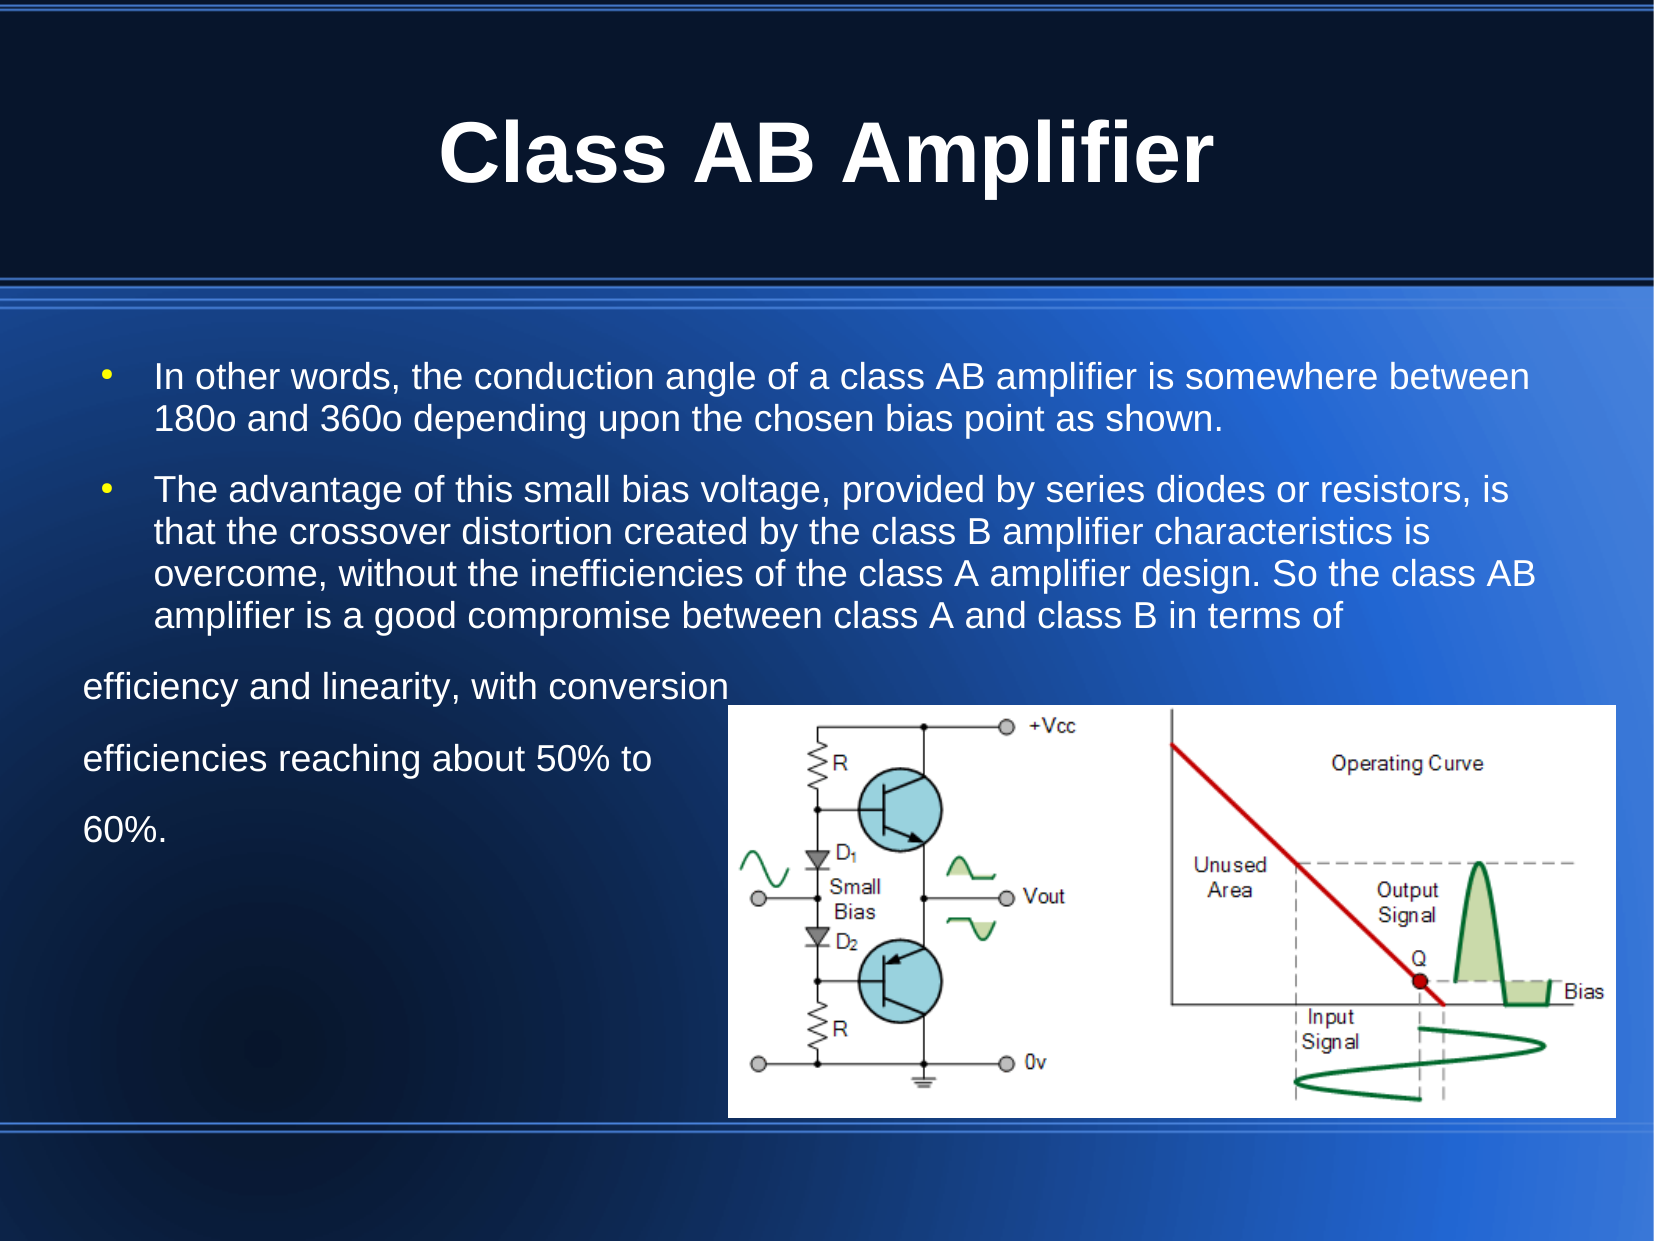

# Class AB Amplifier
In other words, the conduction angle of a class AB amplifier is somewhere between 180o and 360o depending upon the chosen bias point as shown.
The advantage of this small bias voltage, provided by series diodes or resistors, is that the crossover distortion created by the class B amplifier characteristics is overcome, without the inefficiencies of the class A amplifier design. So the class AB amplifier is a good compromise between class A and class B in terms of
efficiency and linearity, with conversion
efficiencies reaching about 50% to
60%.